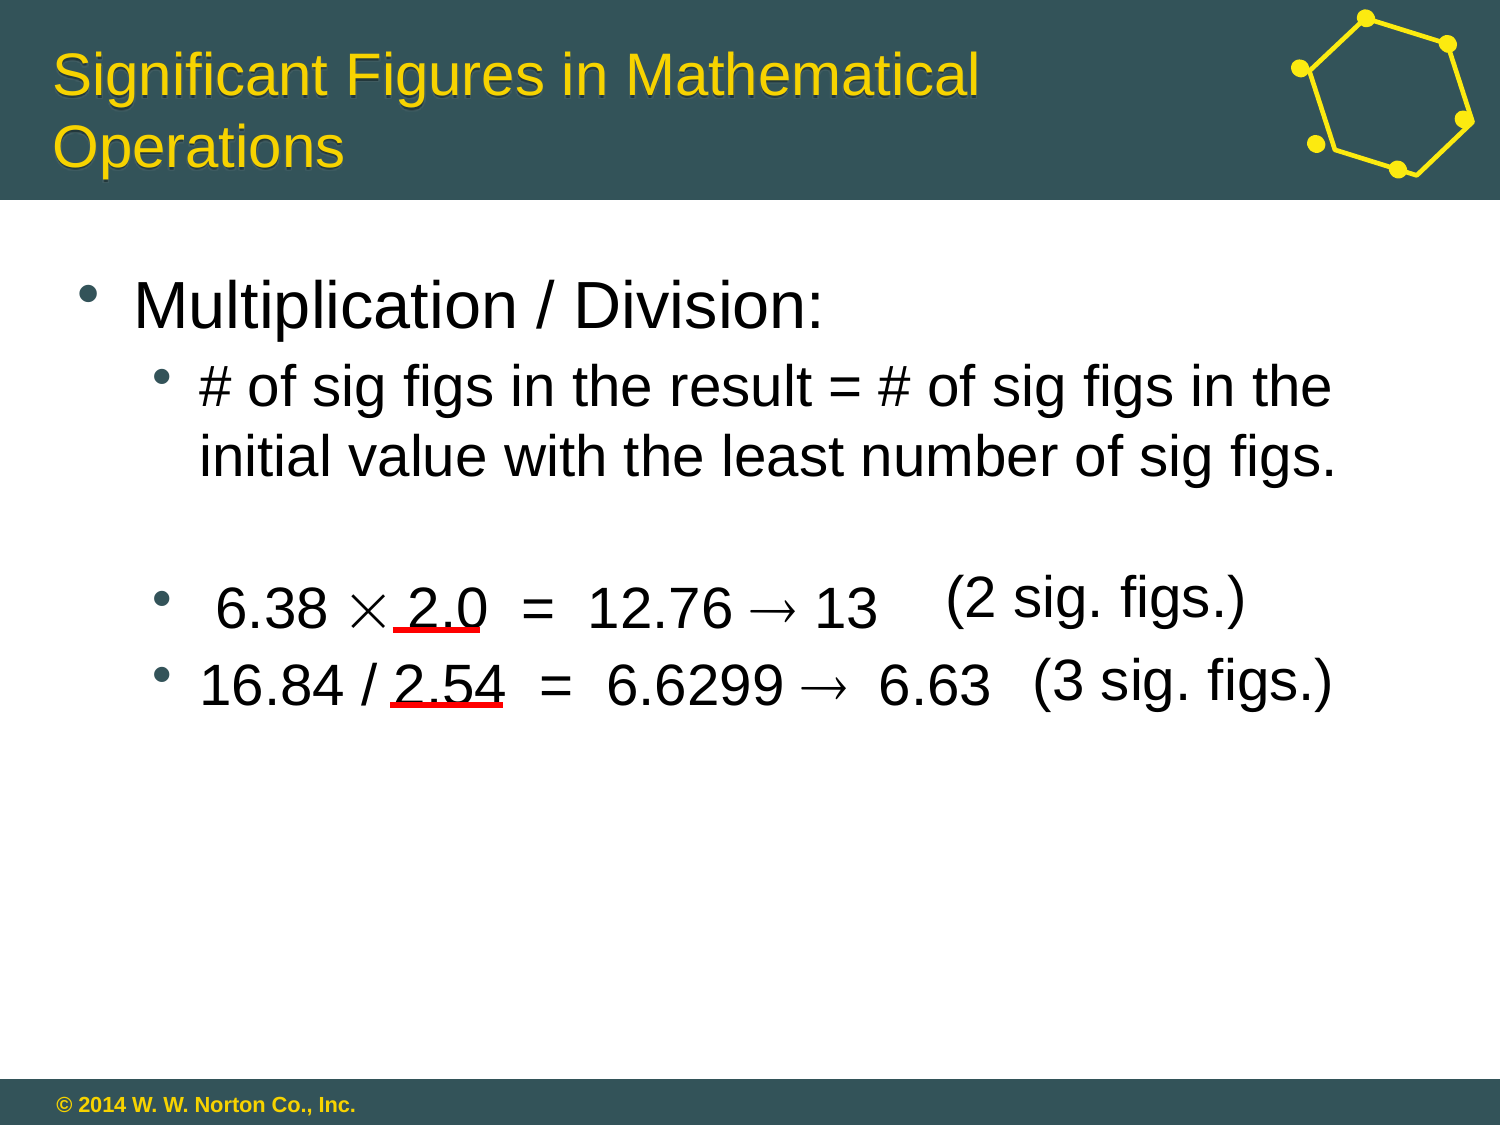

Significant Figures in Mathematical Operations
# Multiplication / Division:
# of sig figs in the result = # of sig figs in the initial value with the least number of sig figs.
 6.38  2.0 = 12.76  13
16.84 / 2.54 = 6.6299  6.63
(2 sig. figs.)
(3 sig. figs.)